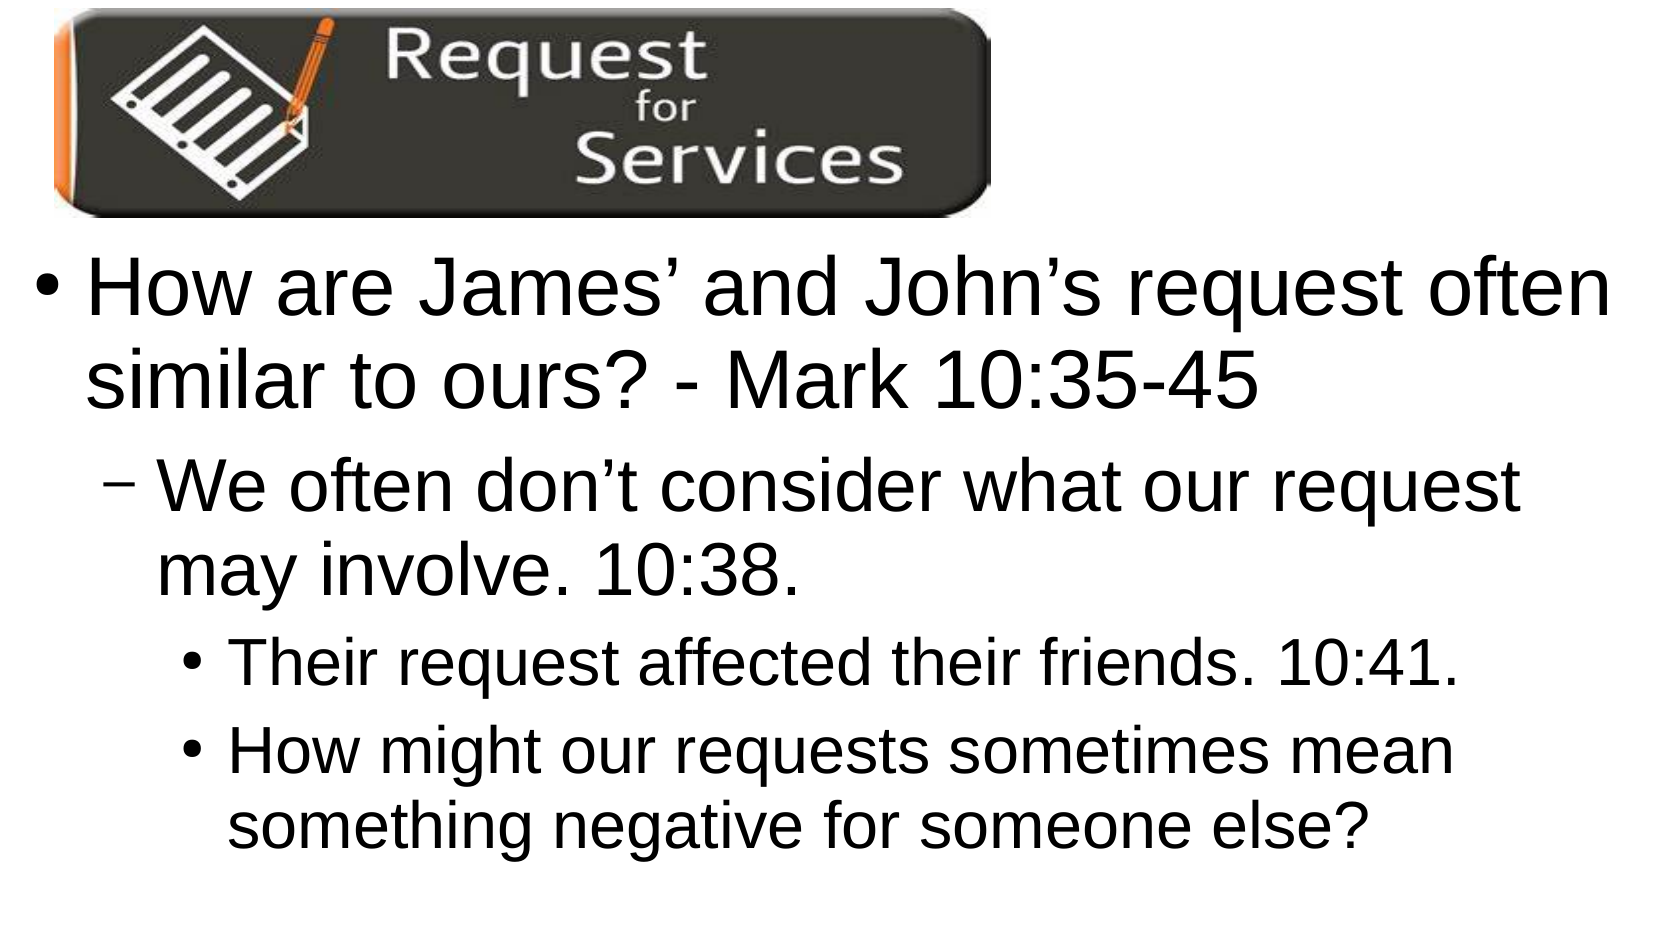

#
How are James’ and John’s request often similar to ours? - Mark 10:35-45
We often don’t consider what our request may involve. 10:38.
Their request affected their friends. 10:41.
How might our requests sometimes mean something negative for someone else?